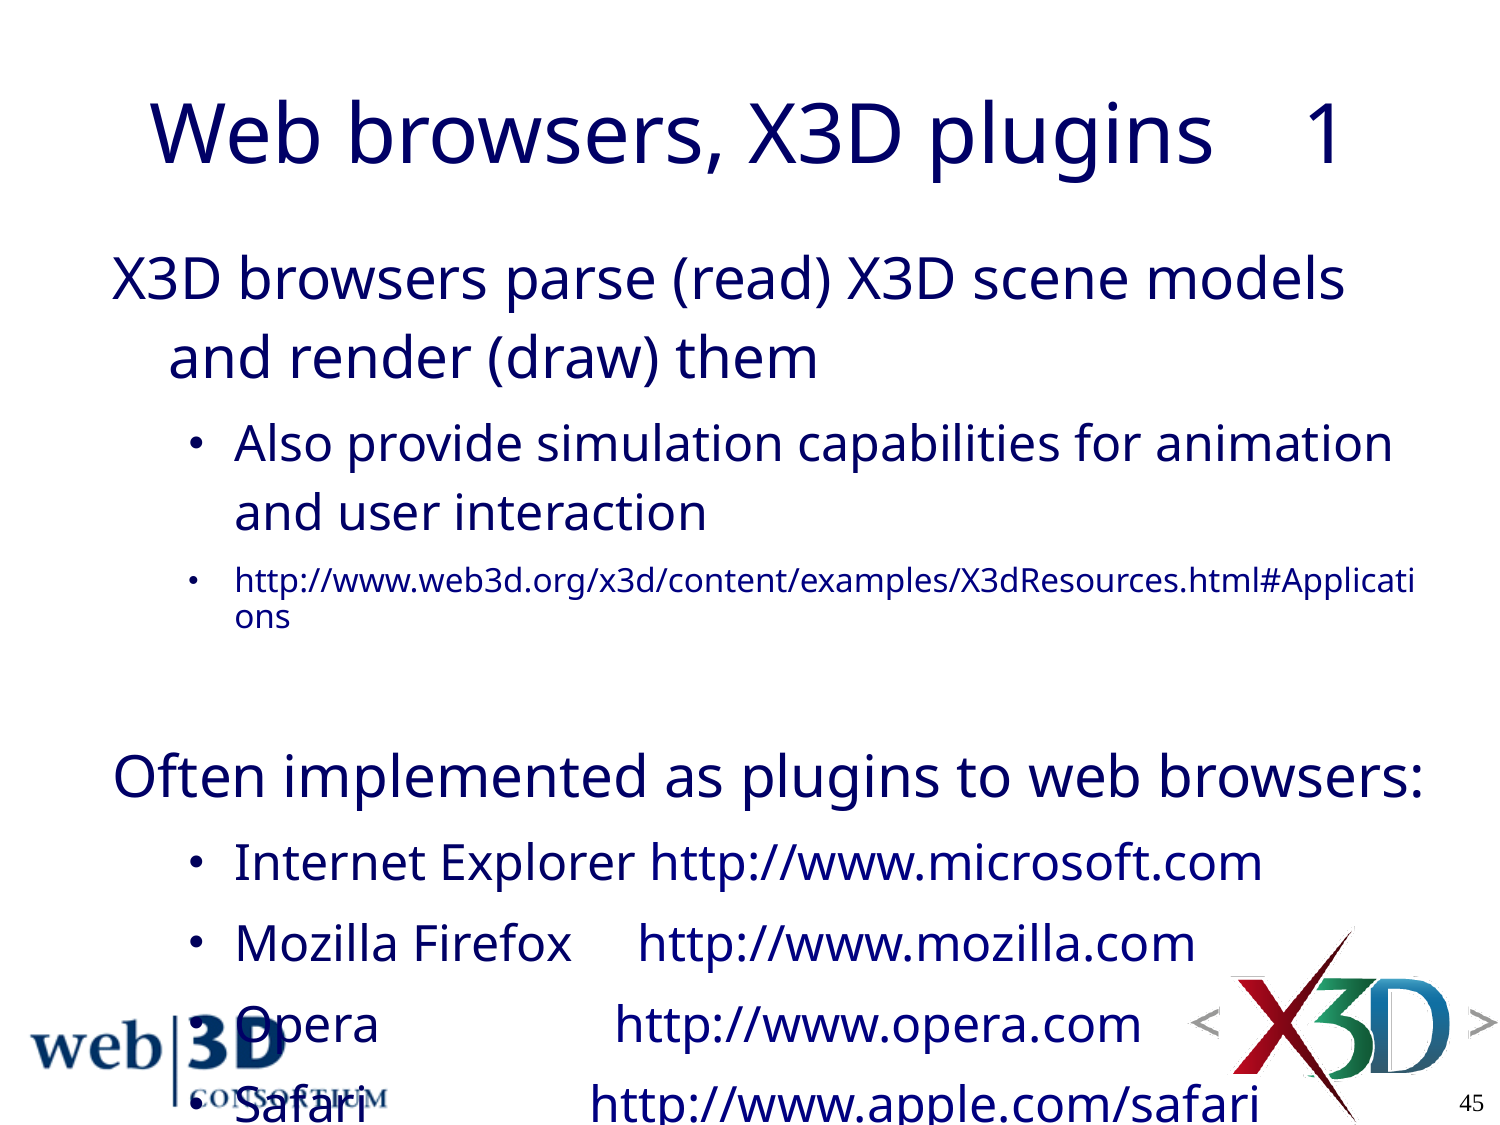

# Web browsers, X3D plugins 1
X3D browsers parse (read) X3D scene models and render (draw) them
Also provide simulation capabilities for animation and user interaction
http://www.web3d.org/x3d/content/examples/X3dResources.html#Applications
Often implemented as plugins to web browsers:
Internet Explorer http://www.microsoft.com
Mozilla Firefox http://www.mozilla.com
Opera 		 http://www.opera.com
Safari http://www.apple.com/safari